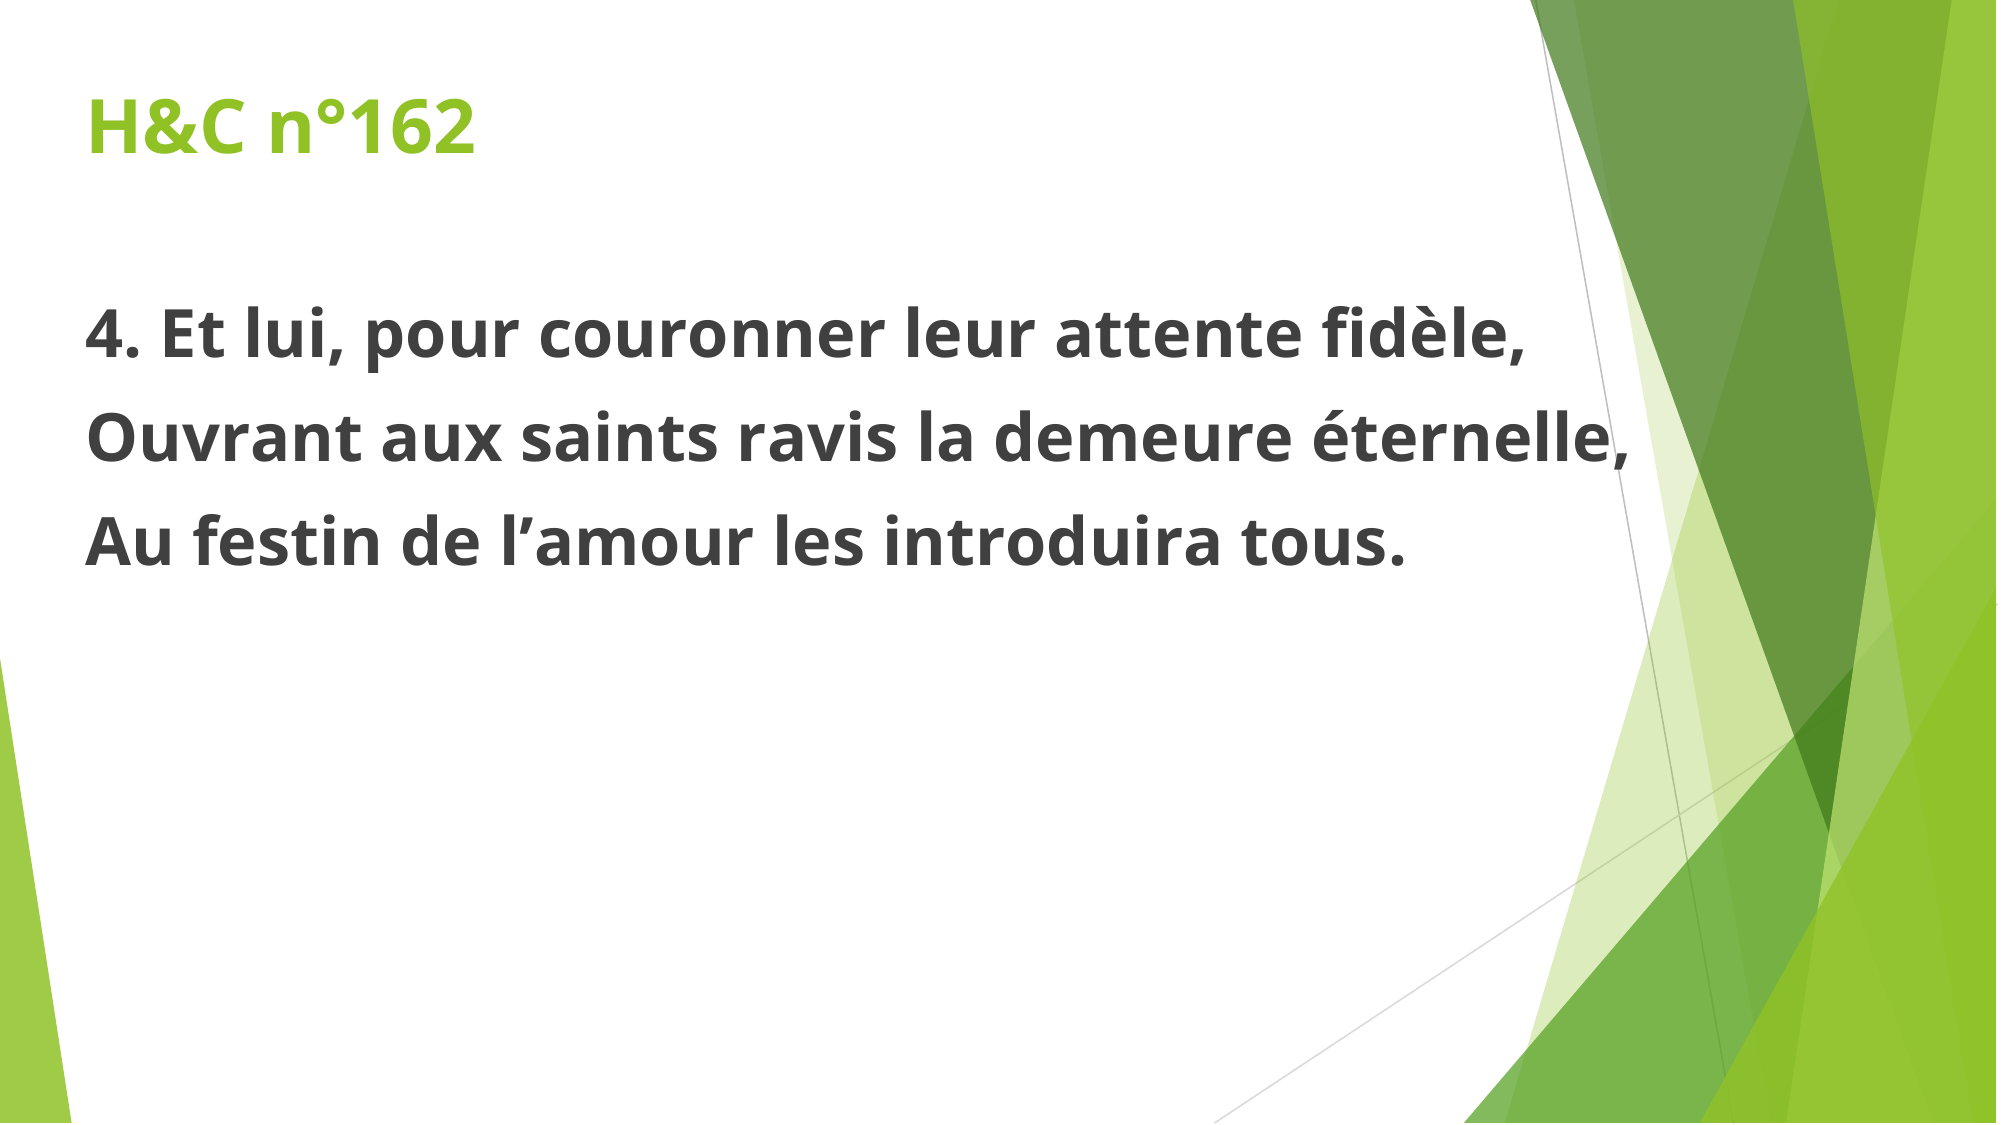

H&C n°162
4. Et lui, pour couronner leur attente fidèle,
Ouvrant aux saints ravis la demeure éternelle,
Au festin de l’amour les introduira tous.